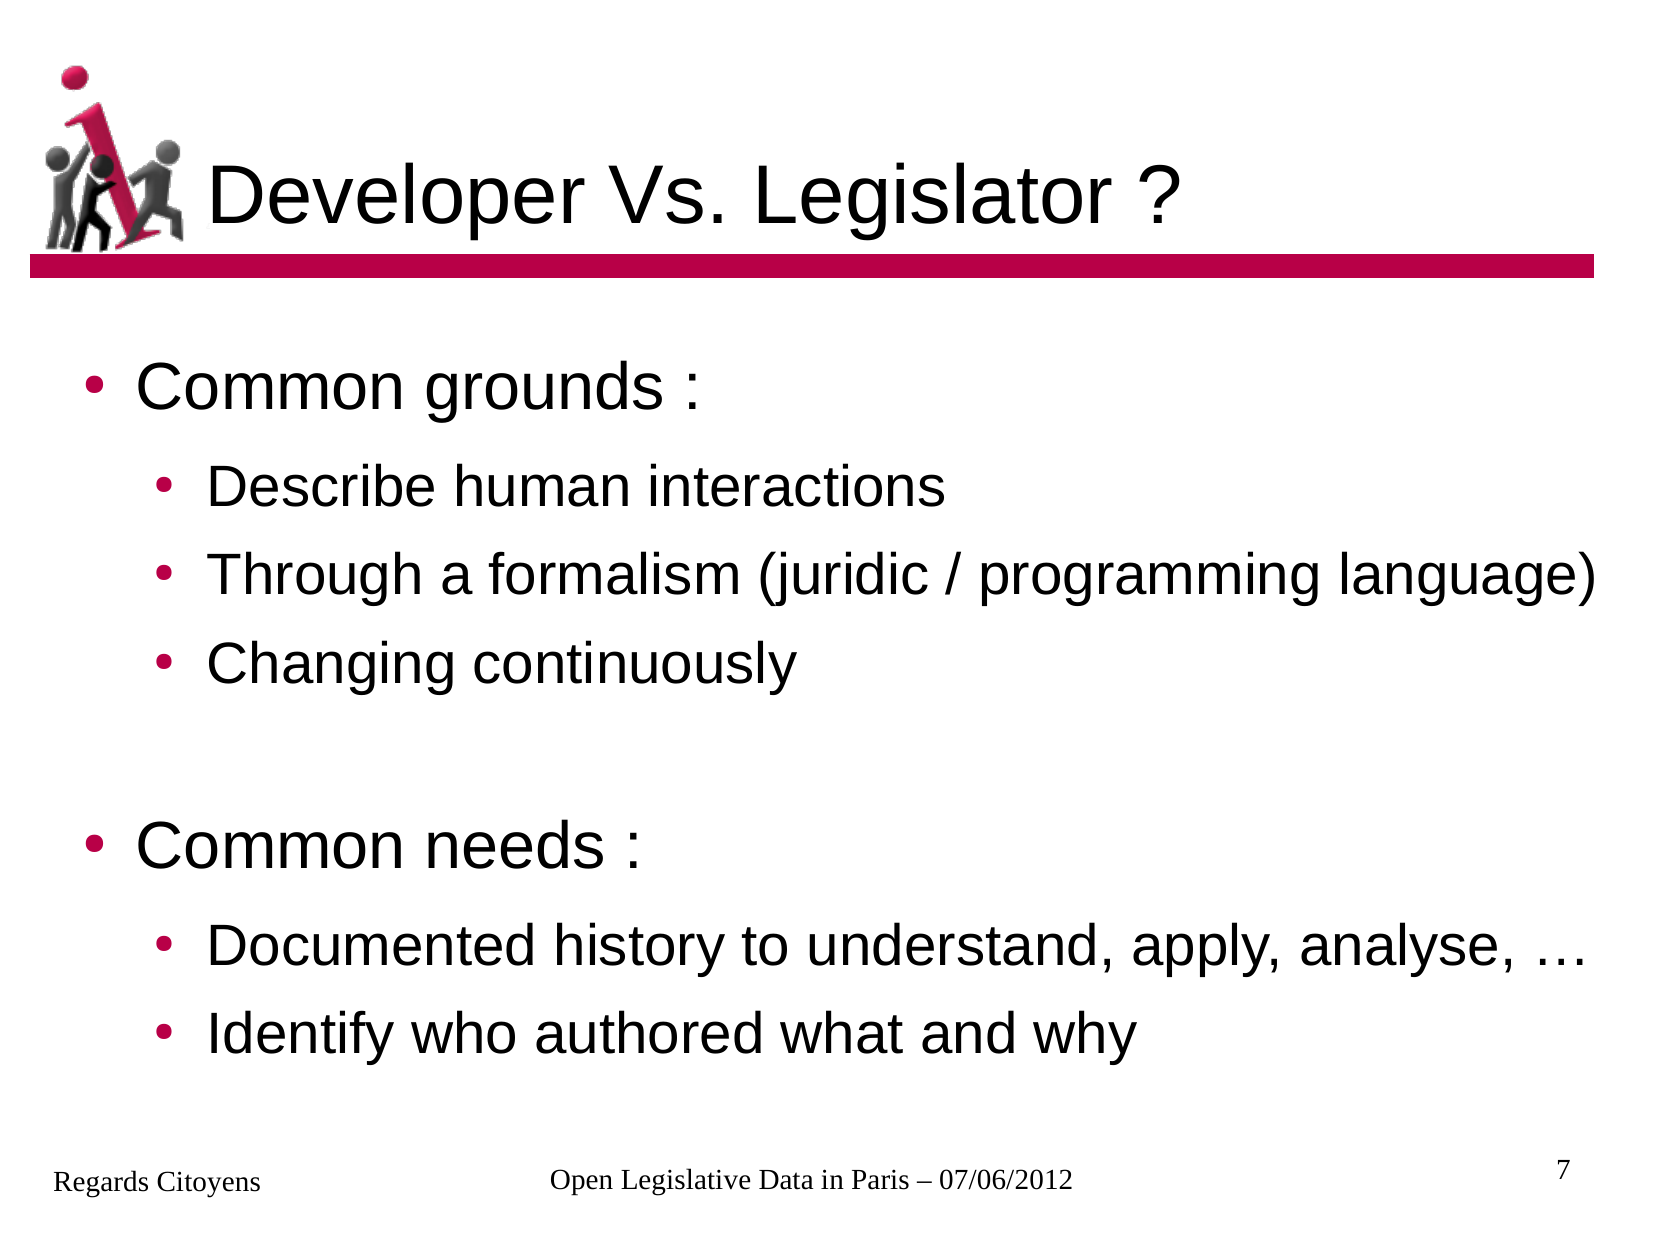

# Developer Vs. Legislator ?
Common grounds :
Describe human interactions
Through a formalism (juridic / programming language)
Changing continuously
Common needs :
Documented history to understand, apply, analyse, …
Identify who authored what and why
7
Présentation au Sénat - 31 mai 2012